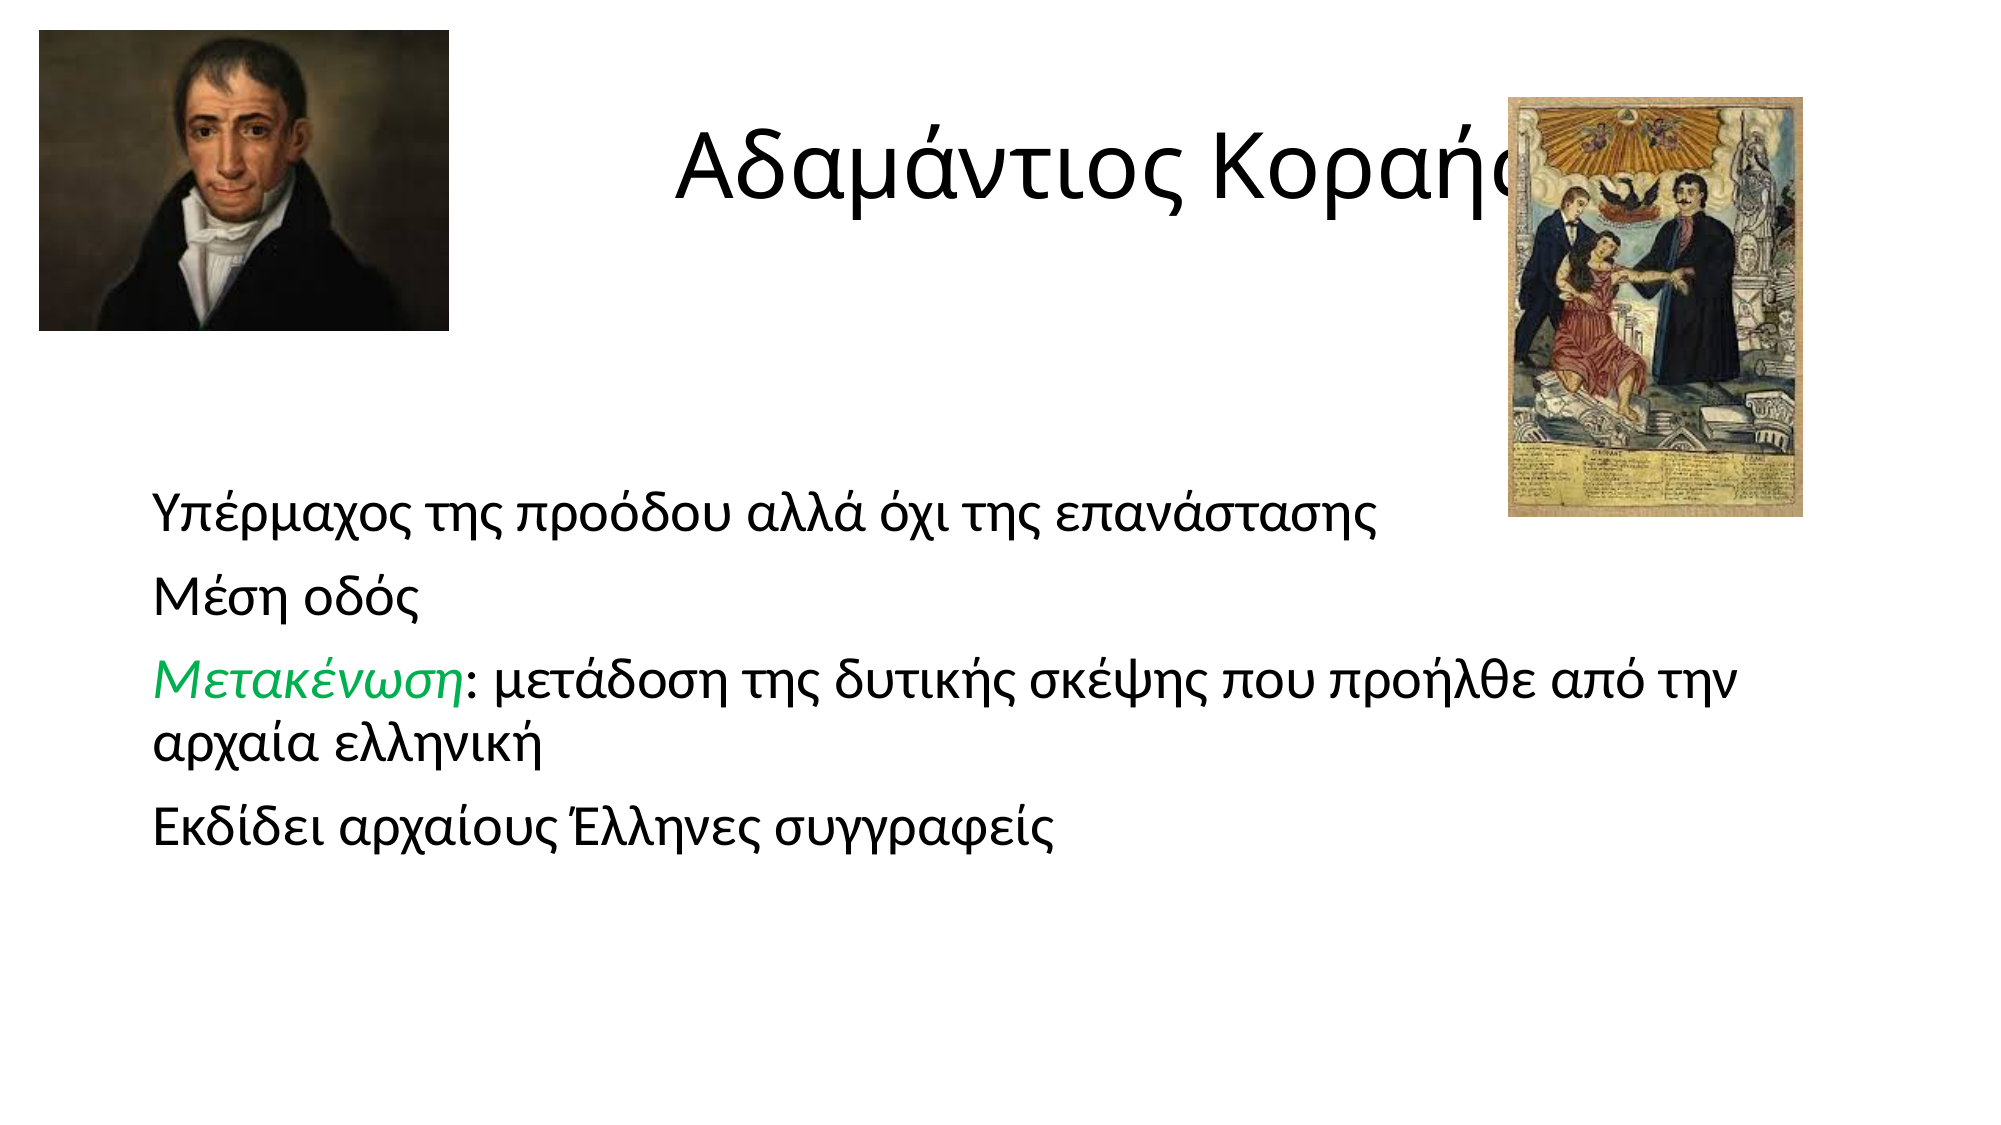

# Αδαμάντιος Κοραής
Υπέρμαχος της προόδου αλλά όχι της επανάστασης
Μέση οδός
Μετακένωση: μετάδοση της δυτικής σκέψης που προήλθε από την αρχαία ελληνική
Εκδίδει αρχαίους Έλληνες συγγραφείς